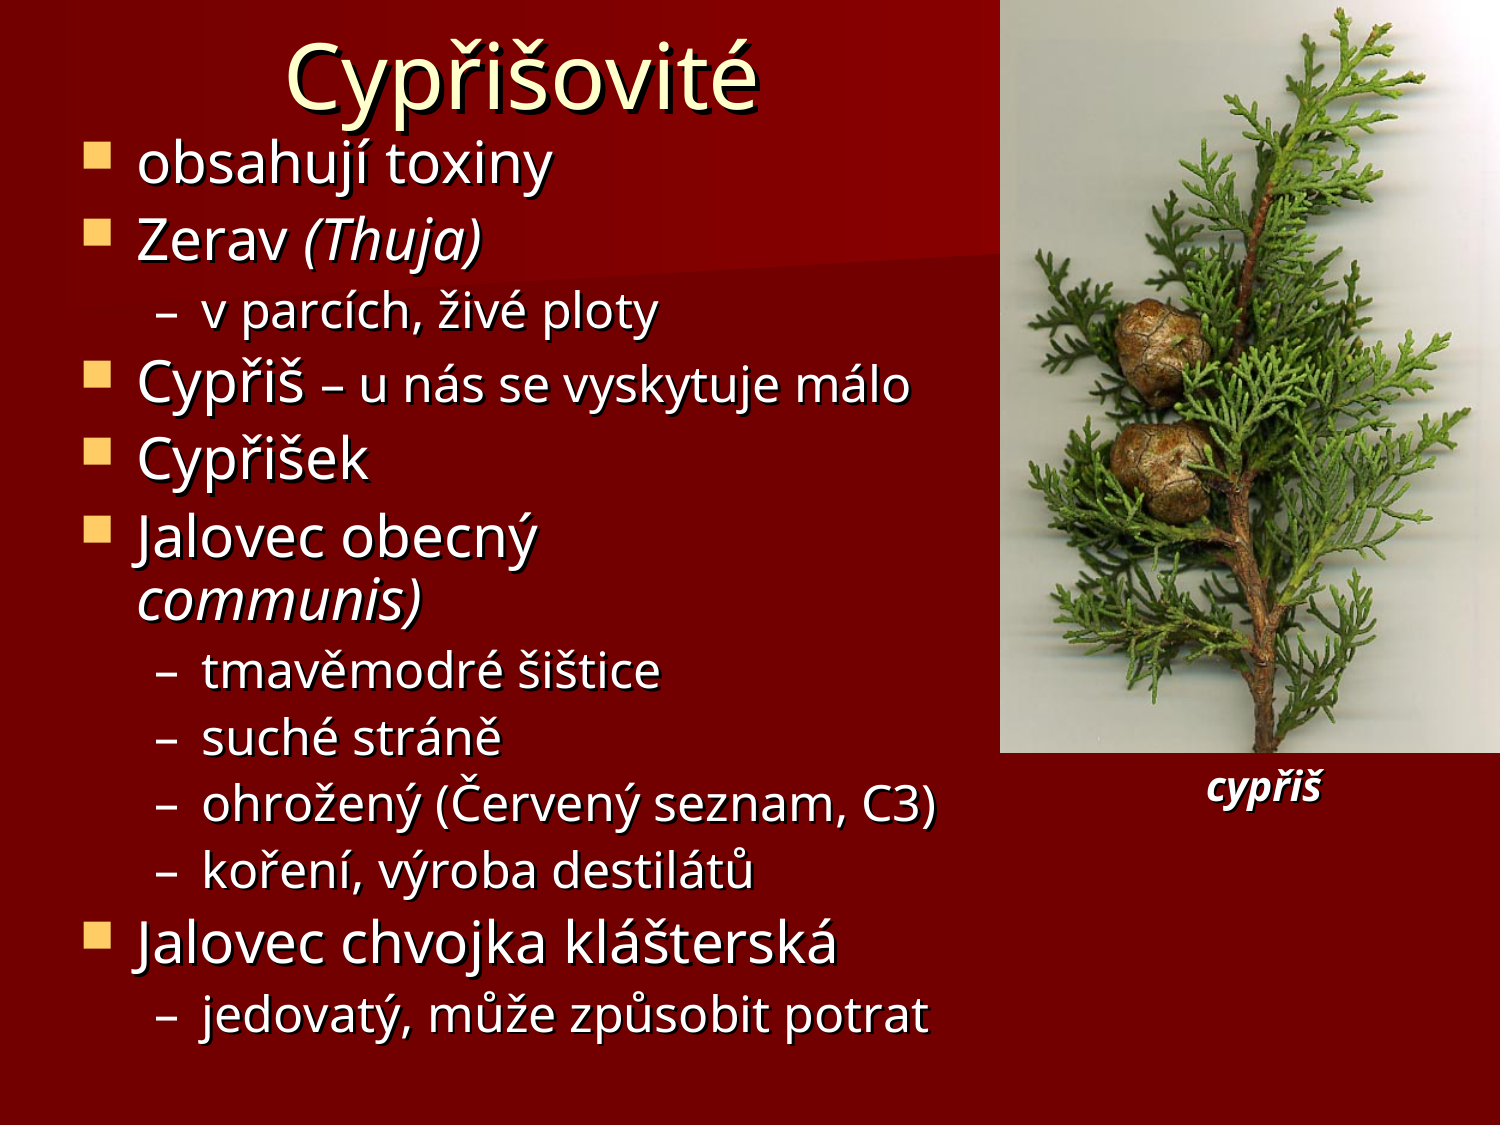

# Cypřišovité
obsahují toxiny
Zerav (Thuja)
v parcích, živé ploty
Cypřiš – u nás se vyskytuje málo
Cypřišek
Jalovec obecný (Juniperus communis)
tmavěmodré šištice
suché stráně
ohrožený (Červený seznam, C3)
koření, výroba destilátů
Jalovec chvojka klášterská
jedovatý, může způsobit potrat
cypřiš